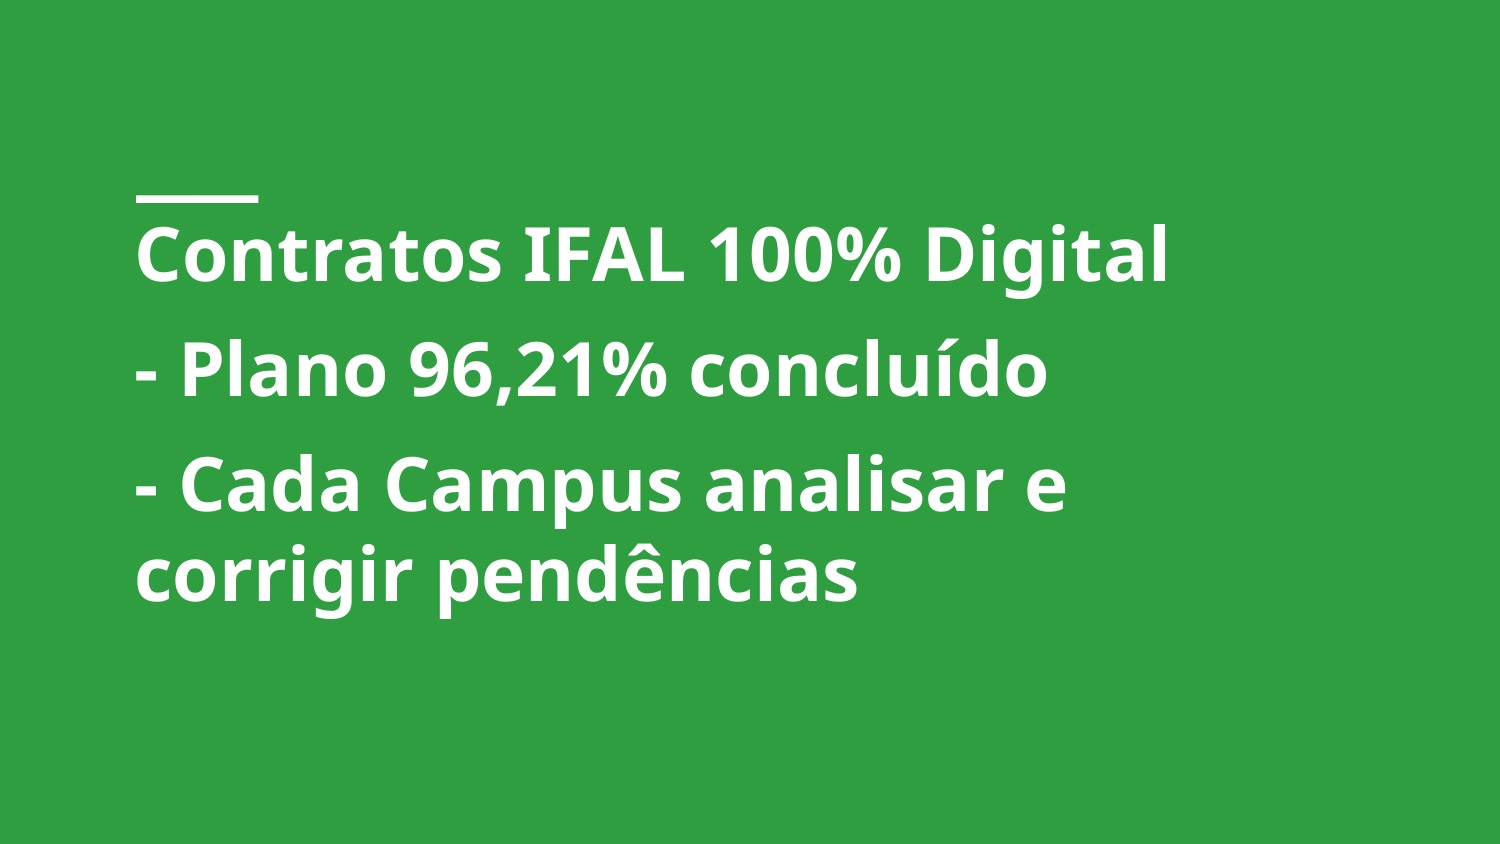

Contratos IFAL 100% Digital
- Plano 96,21% concluído
- Cada Campus analisar e corrigir pendências